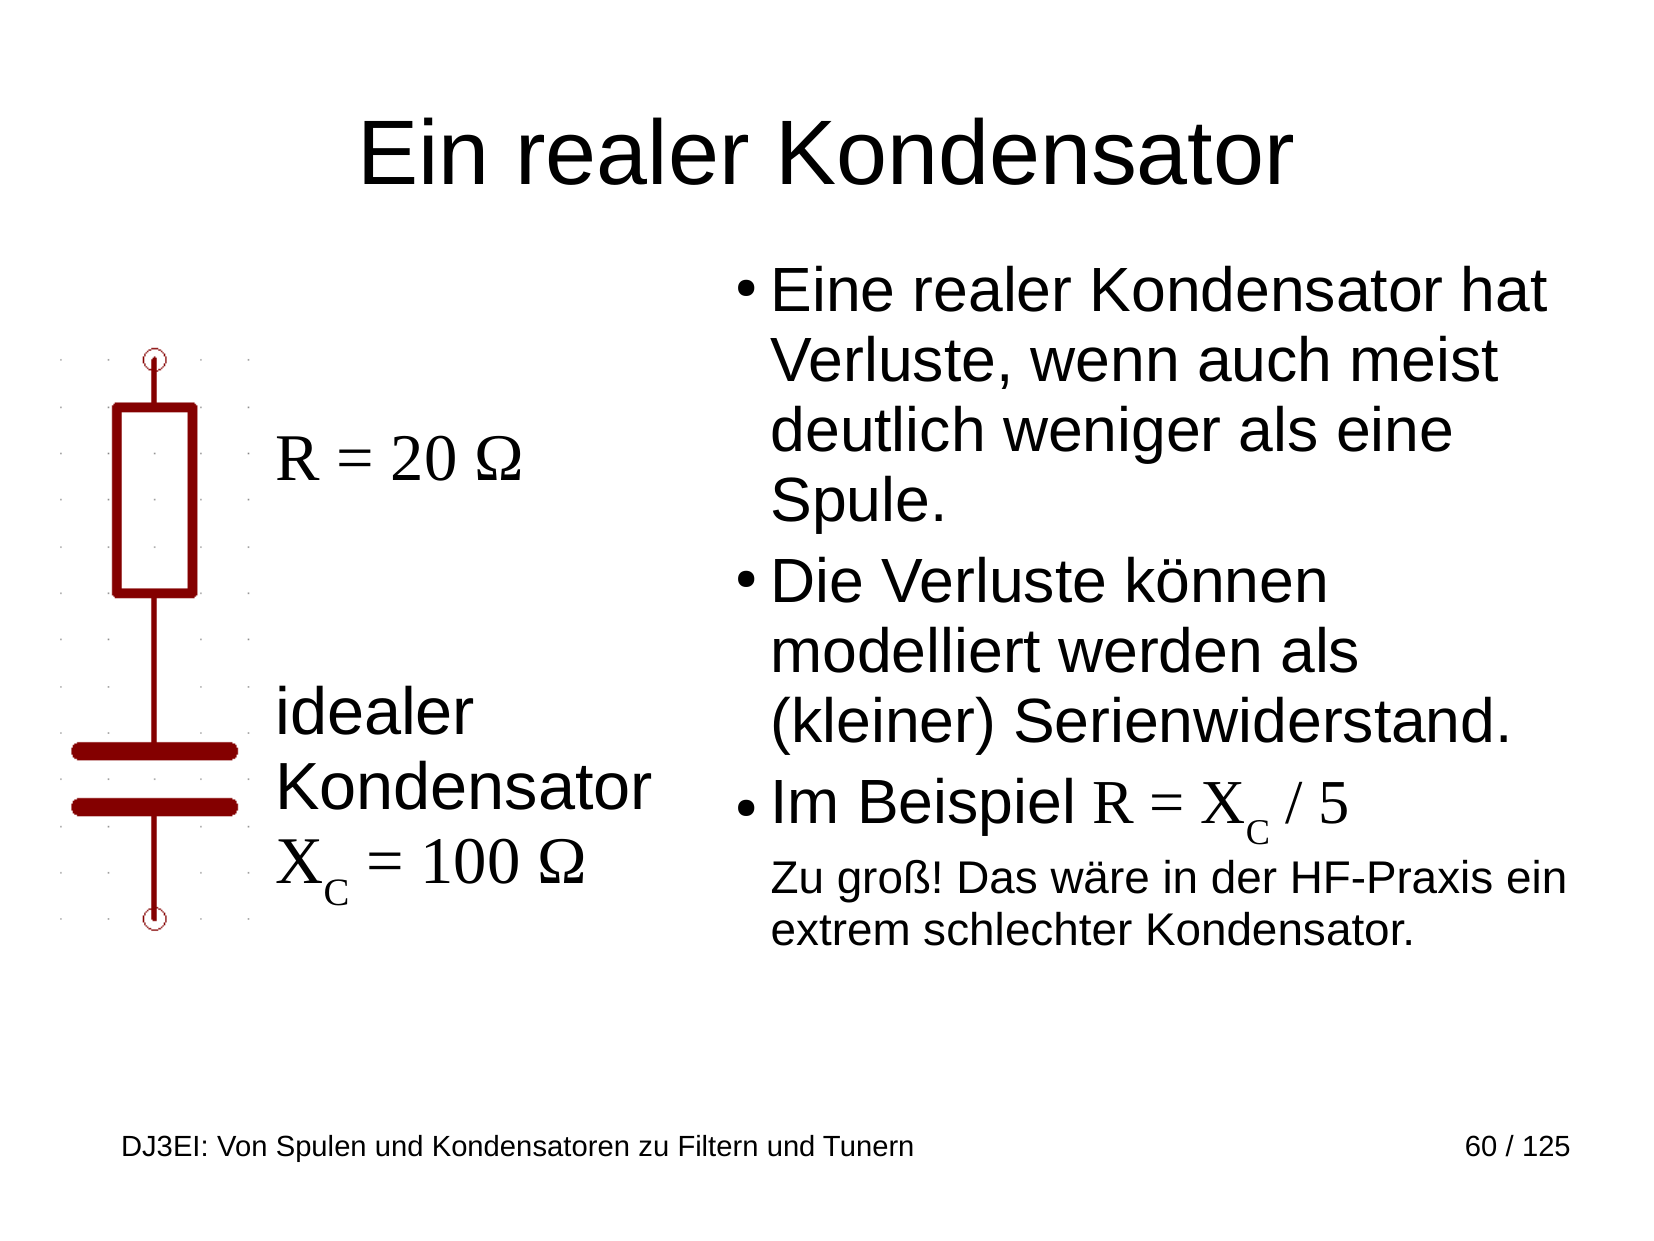

# Ein realer Kondensator
Eine realer Kondensator hat Verluste, wenn auch meist deutlich weniger als eine Spule.
Die Verluste können modelliert werden als (kleiner) Serienwiderstand.
Im Beispiel R = XC / 5
Zu groß! Das wäre in der HF-Praxis ein extrem schlechter Kondensator.
R = 20 Ω
idealer
Kondensator
XC = 100 Ω